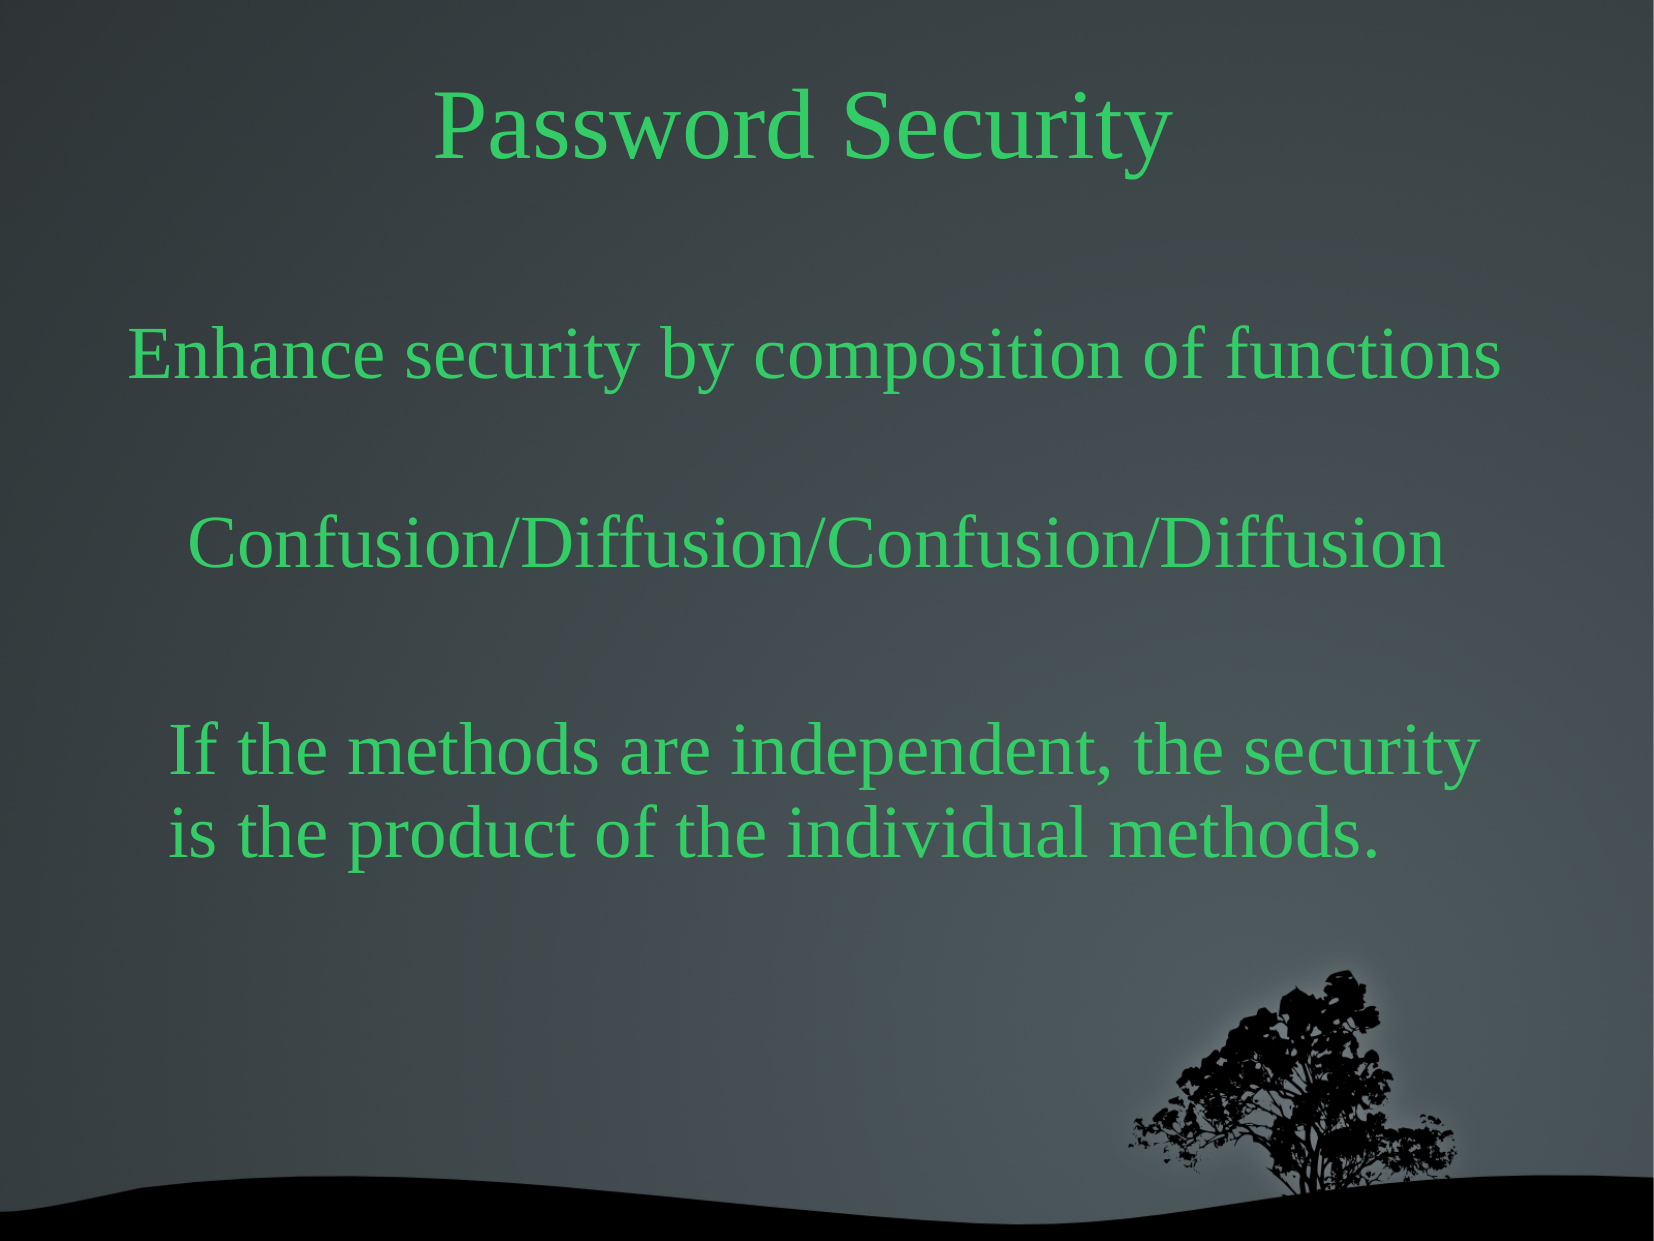

Password Security
Enhance security by composition of functions
Confusion/Diffusion/Confusion/Diffusion
If the methods are independent, the security
is the product of the individual methods.